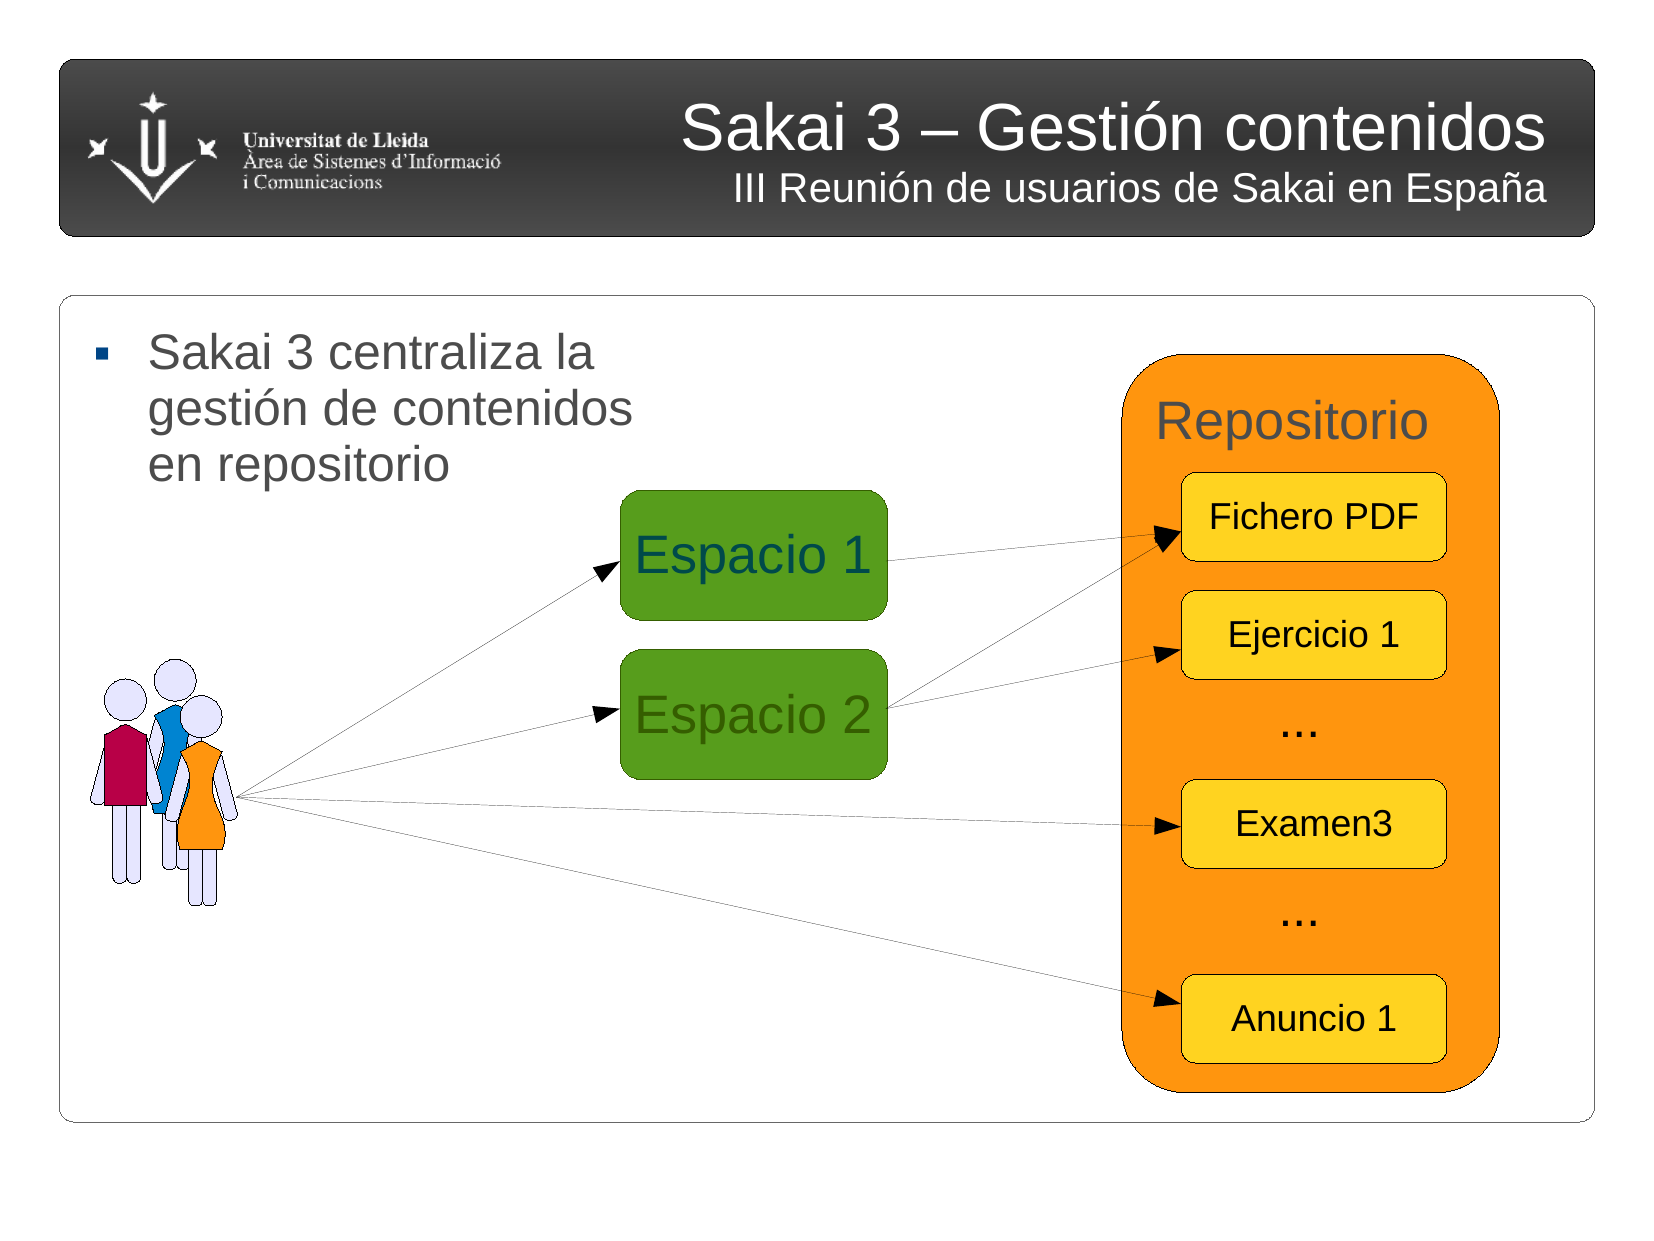

# Sakai 3 – Gestión contenidos III Reunión de usuarios de Sakai en España
Sakai 3 centraliza la gestión de contenidos en repositorio
Repositorio
Fichero PDF
Espacio 1
Ejercicio 1
Espacio 2
...
Examen3
...
Anuncio 1